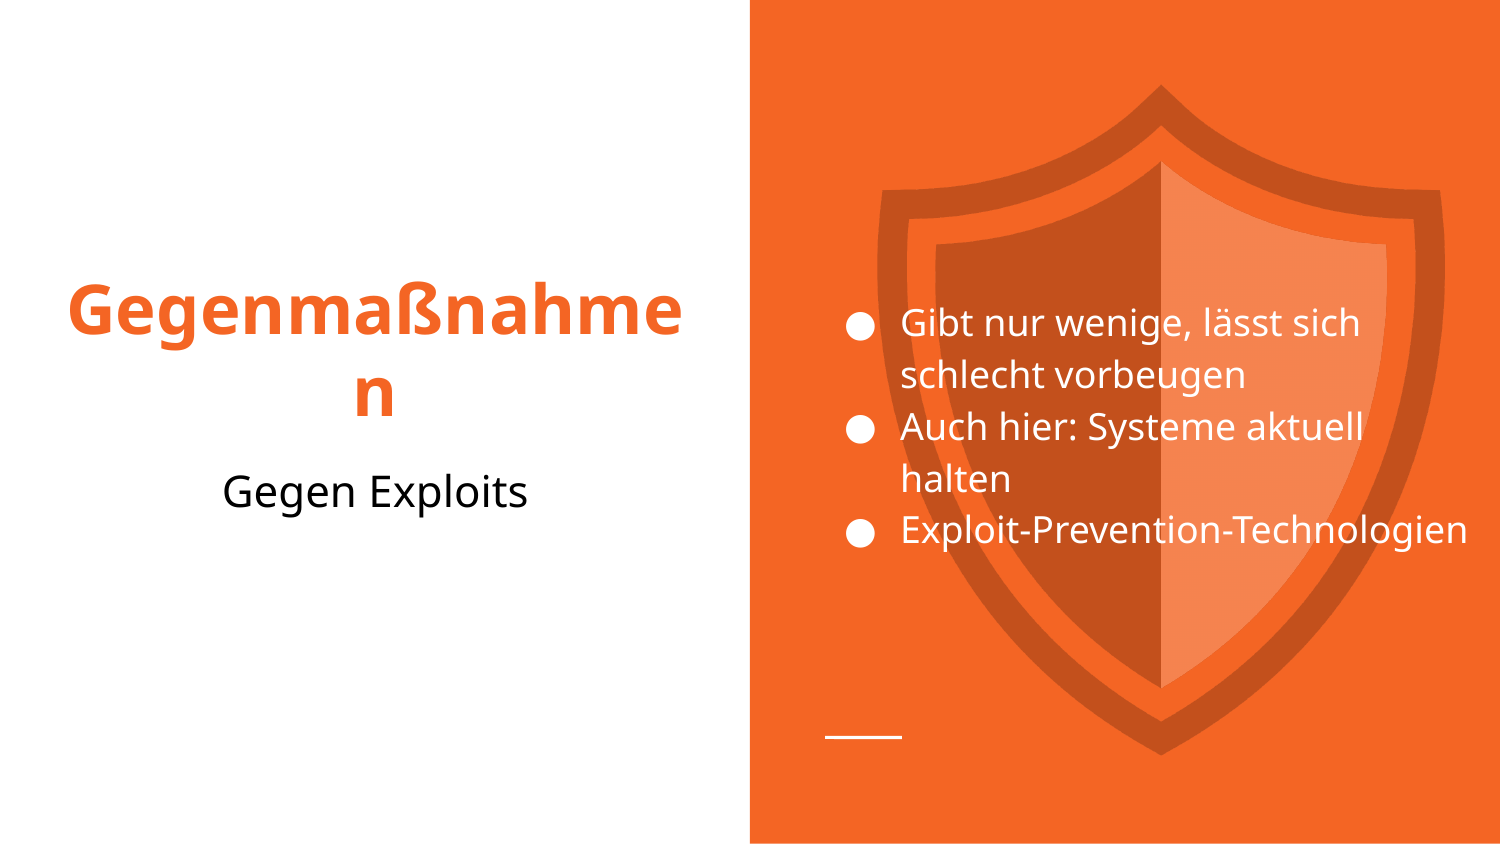

Gibt nur wenige, lässt sich schlecht vorbeugen
Auch hier: Systeme aktuell halten
Exploit-Prevention-Technologien
# Gegenmaßnahmen
Gegen Exploits